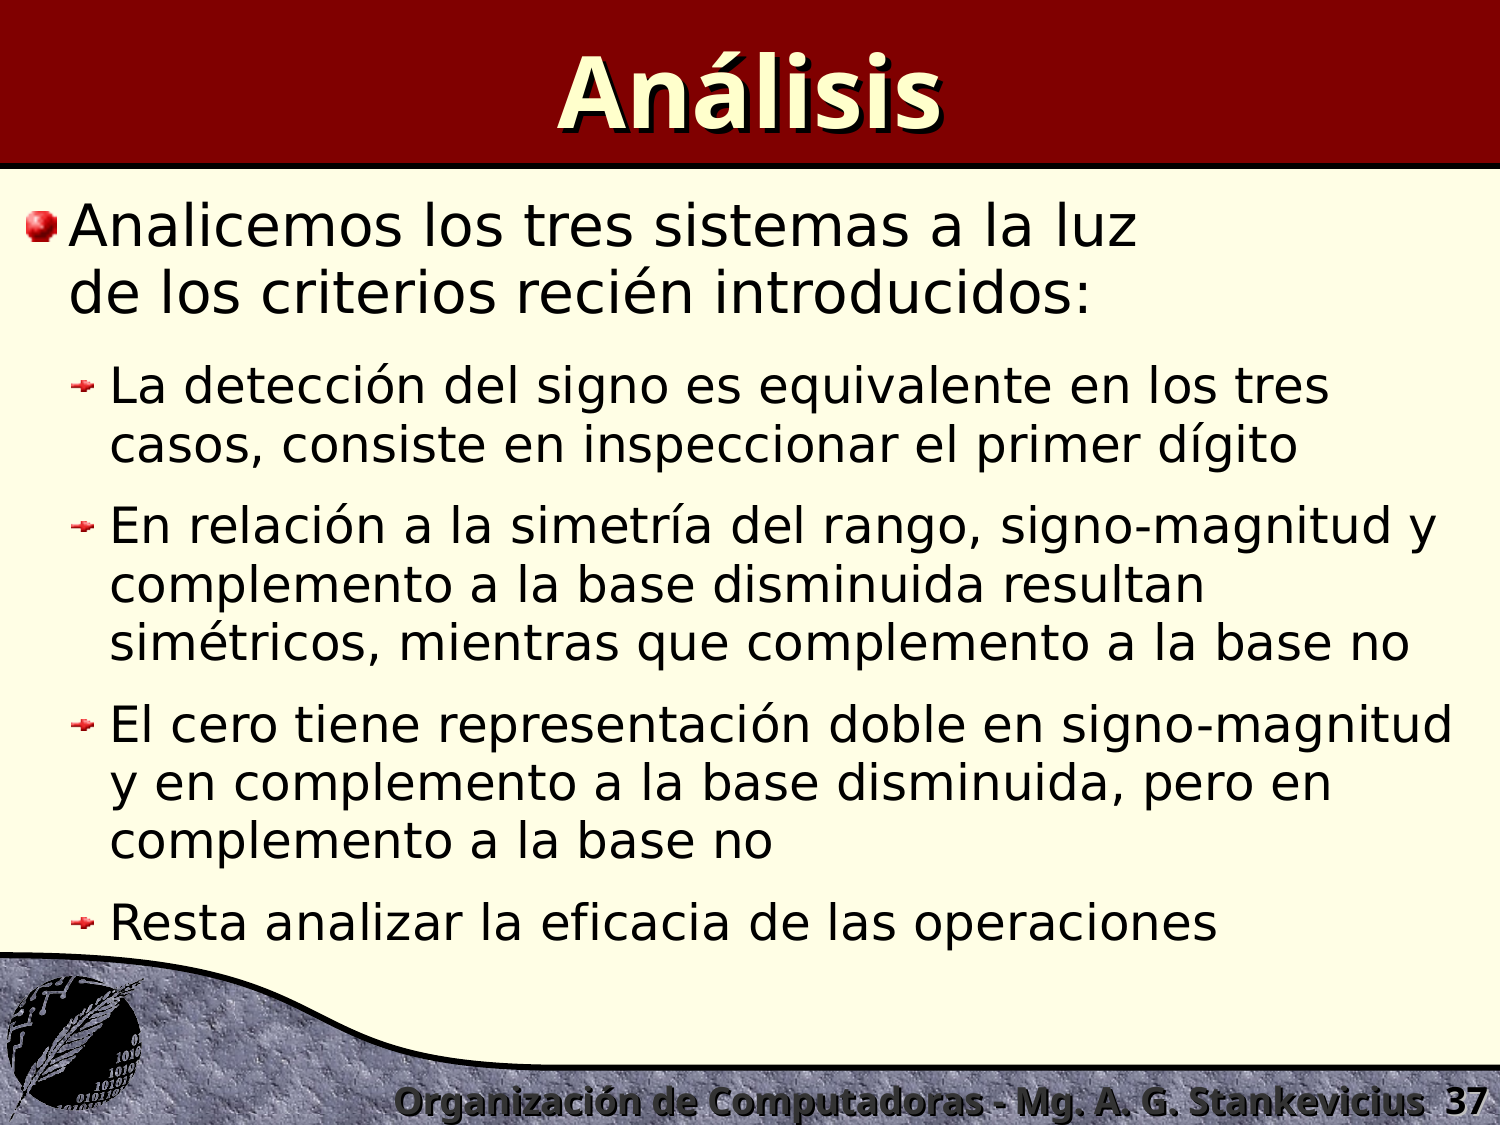

# Análisis
Analicemos los tres sistemas a la luz
de los criterios recién introducidos:
La detección del signo es equivalente en los tres casos, consiste en inspeccionar el primer dígito
En relación a la simetría del rango, signo-magnitud y complemento a la base disminuida resultan simétricos, mientras que complemento a la base no
El cero tiene representación doble en signo-magnitud y en complemento a la base disminuida, pero en complemento a la base no
Resta analizar la eficacia de las operaciones
37